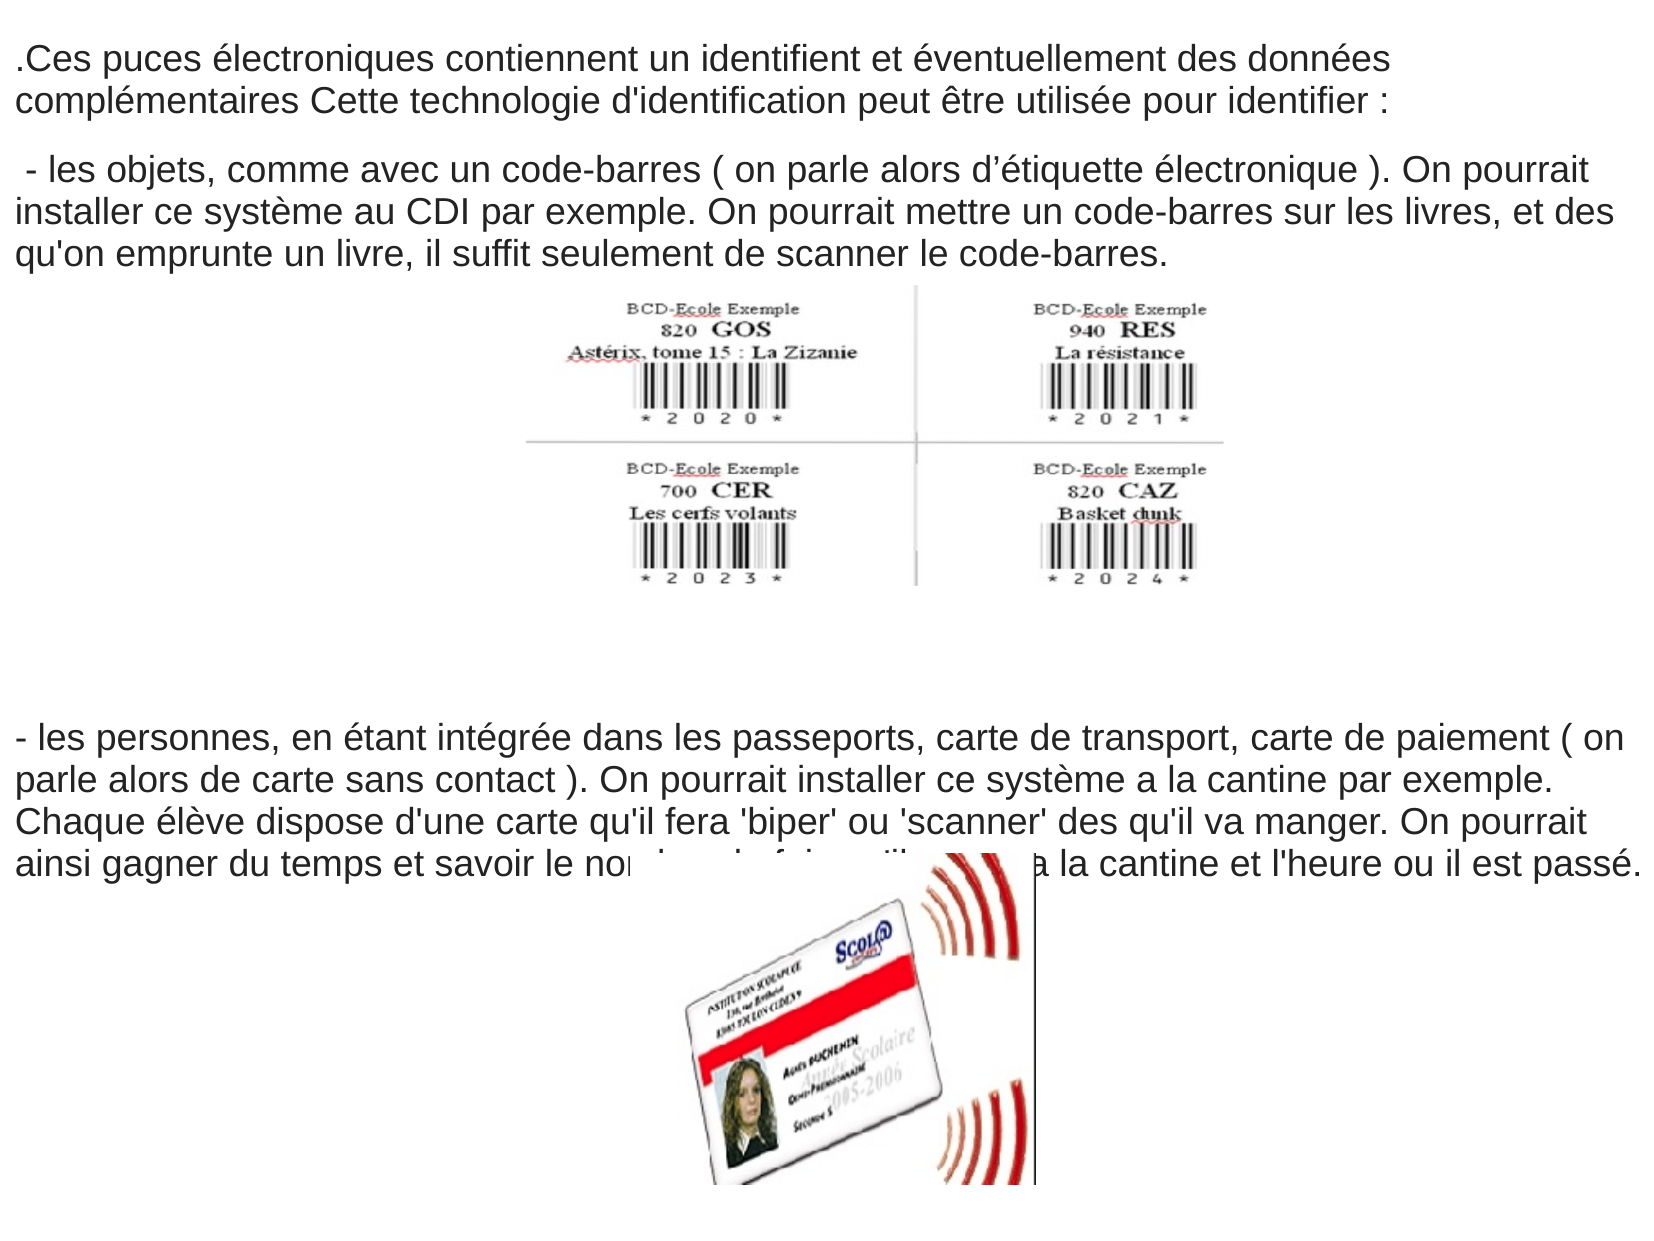

.Ces puces électroniques contiennent un identifient et éventuellement des données complémentaires Cette technologie d'identification peut être utilisée pour identifier :
 - les objets, comme avec un code-barres ( on parle alors d’étiquette électronique ). On pourrait installer ce système au CDI par exemple. On pourrait mettre un code-barres sur les livres, et des qu'on emprunte un livre, il suffit seulement de scanner le code-barres.
- les personnes, en étant intégrée dans les passeports, carte de transport, carte de paiement ( on parle alors de carte sans contact ). On pourrait installer ce système a la cantine par exemple. Chaque élève dispose d'une carte qu'il fera 'biper' ou 'scanner' des qu'il va manger. On pourrait ainsi gagner du temps et savoir le nombre de fois qu'il passe a la cantine et l'heure ou il est passé.